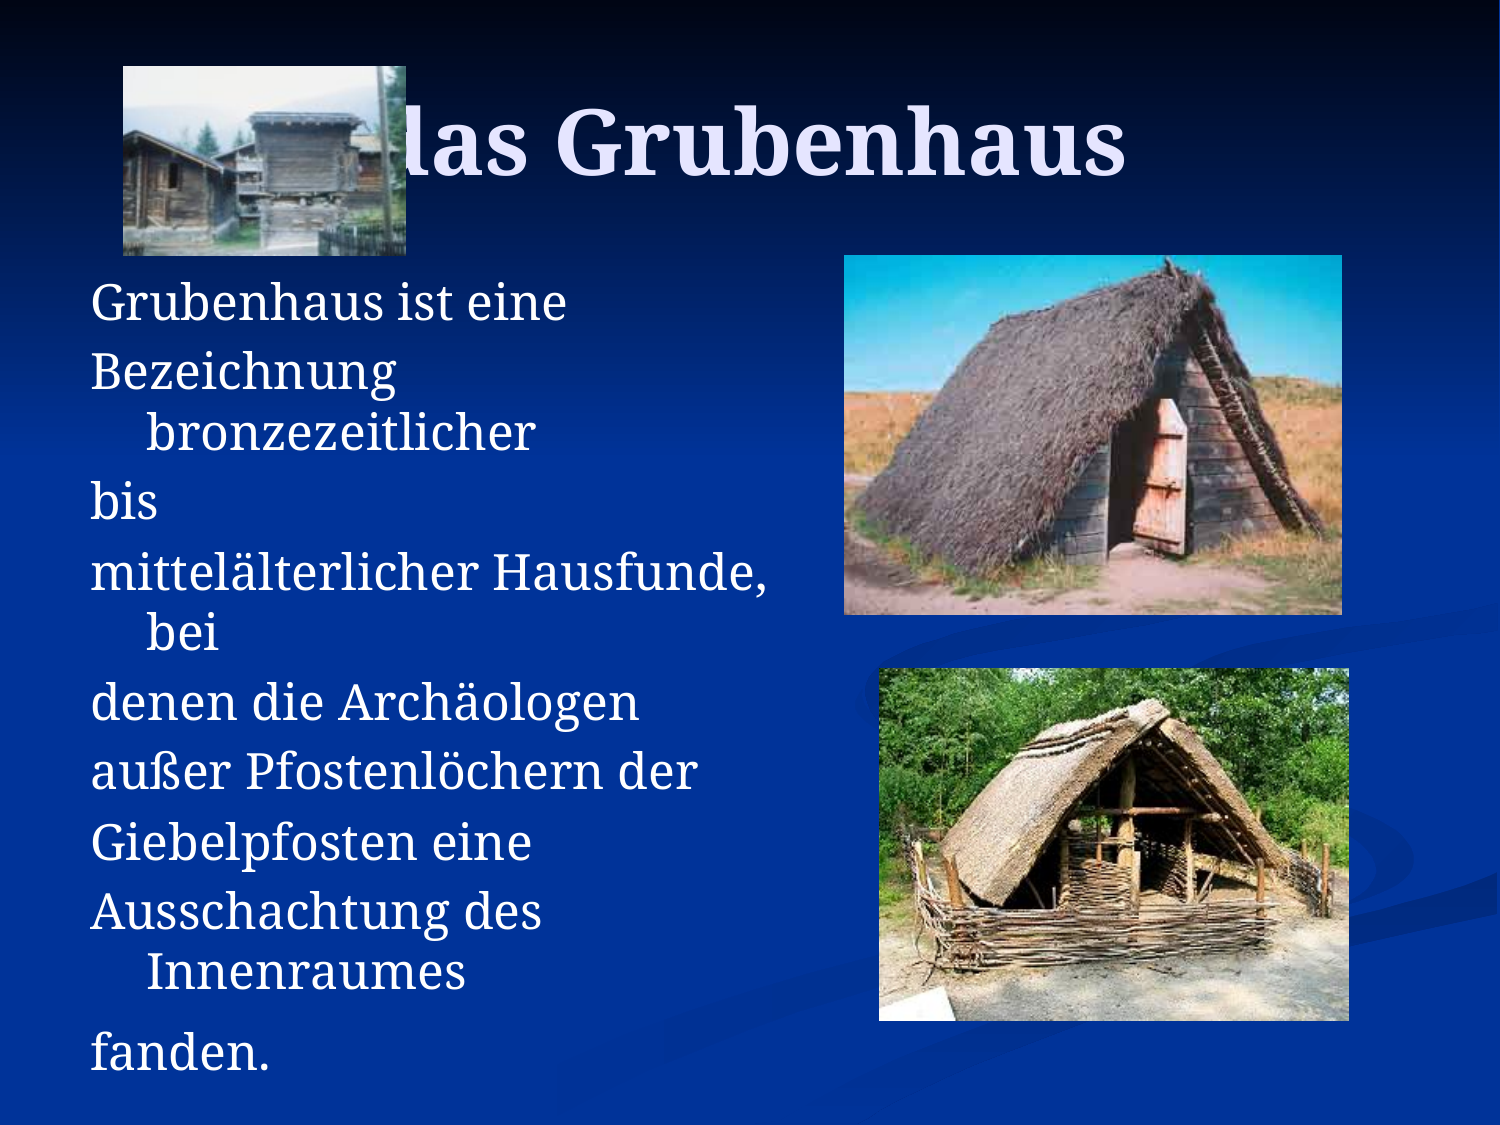

# das Grubenhaus
Grubenhaus ist eine
Bezeichnung bronzezeitlicher
bis
mittelälterlicher Hausfunde, bei
denen die Archäologen
außer Pfostenlöchern der
Giebelpfosten eine
Ausschachtung des Innenraumes
fanden.